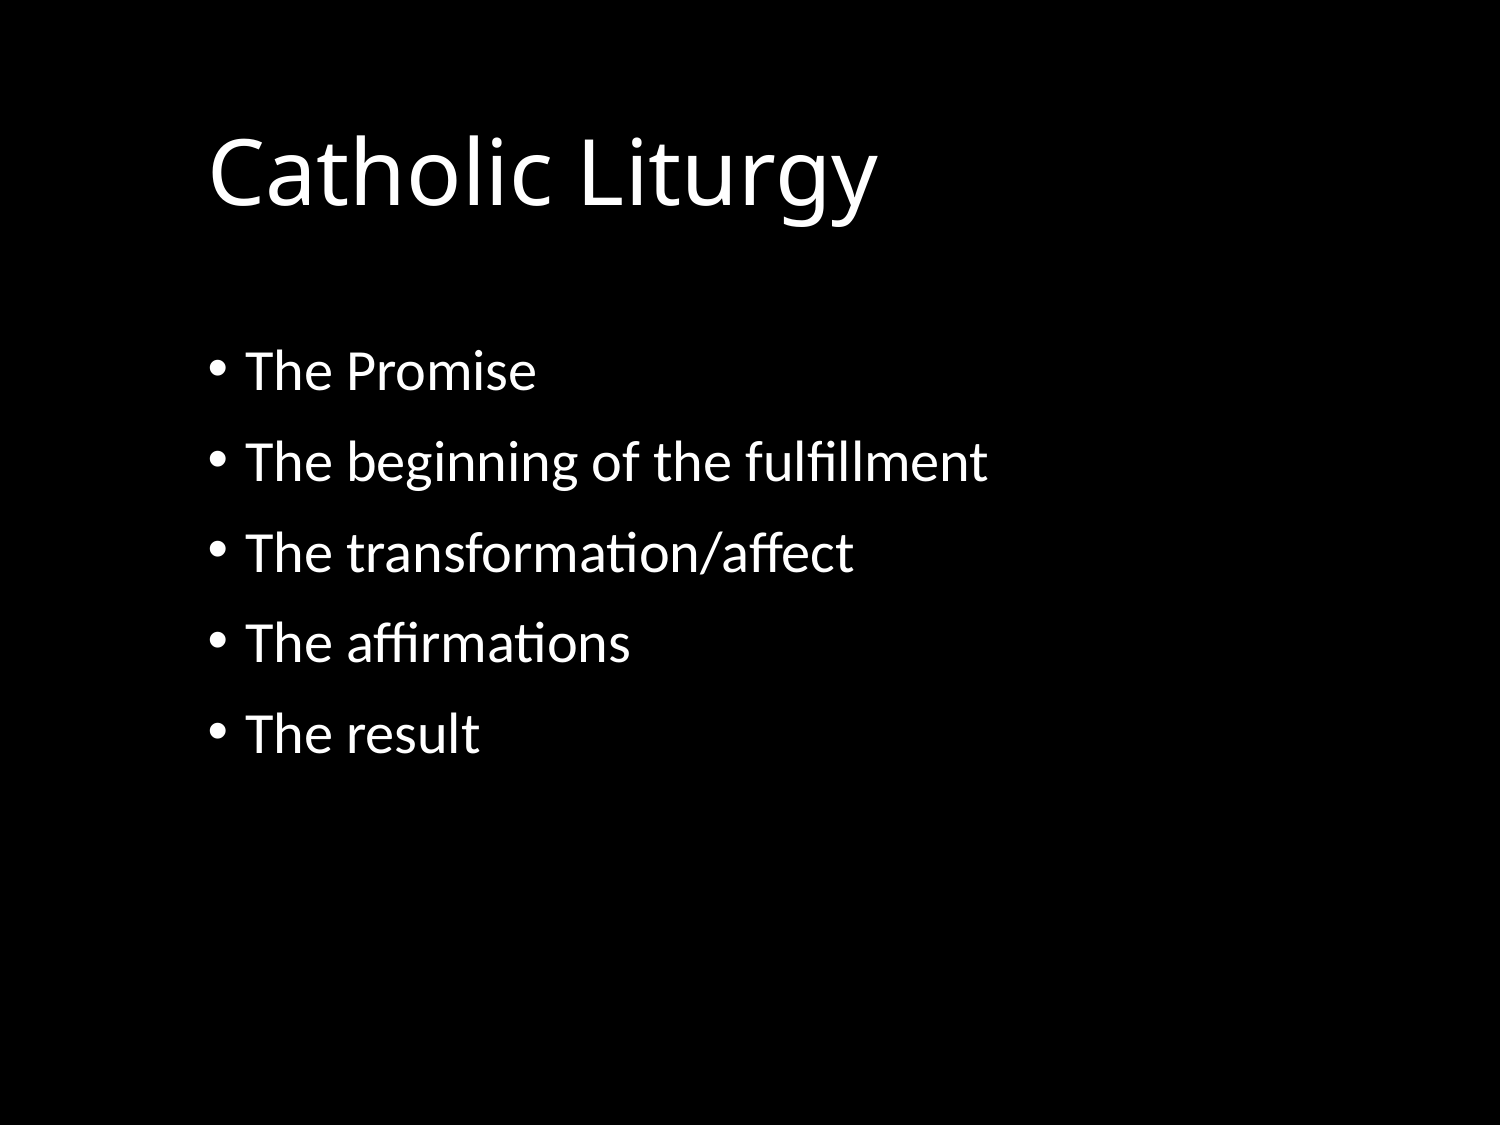

# Catholic Liturgy
The Promise
The beginning of the fulfillment
The transformation/affect
The affirmations
The result